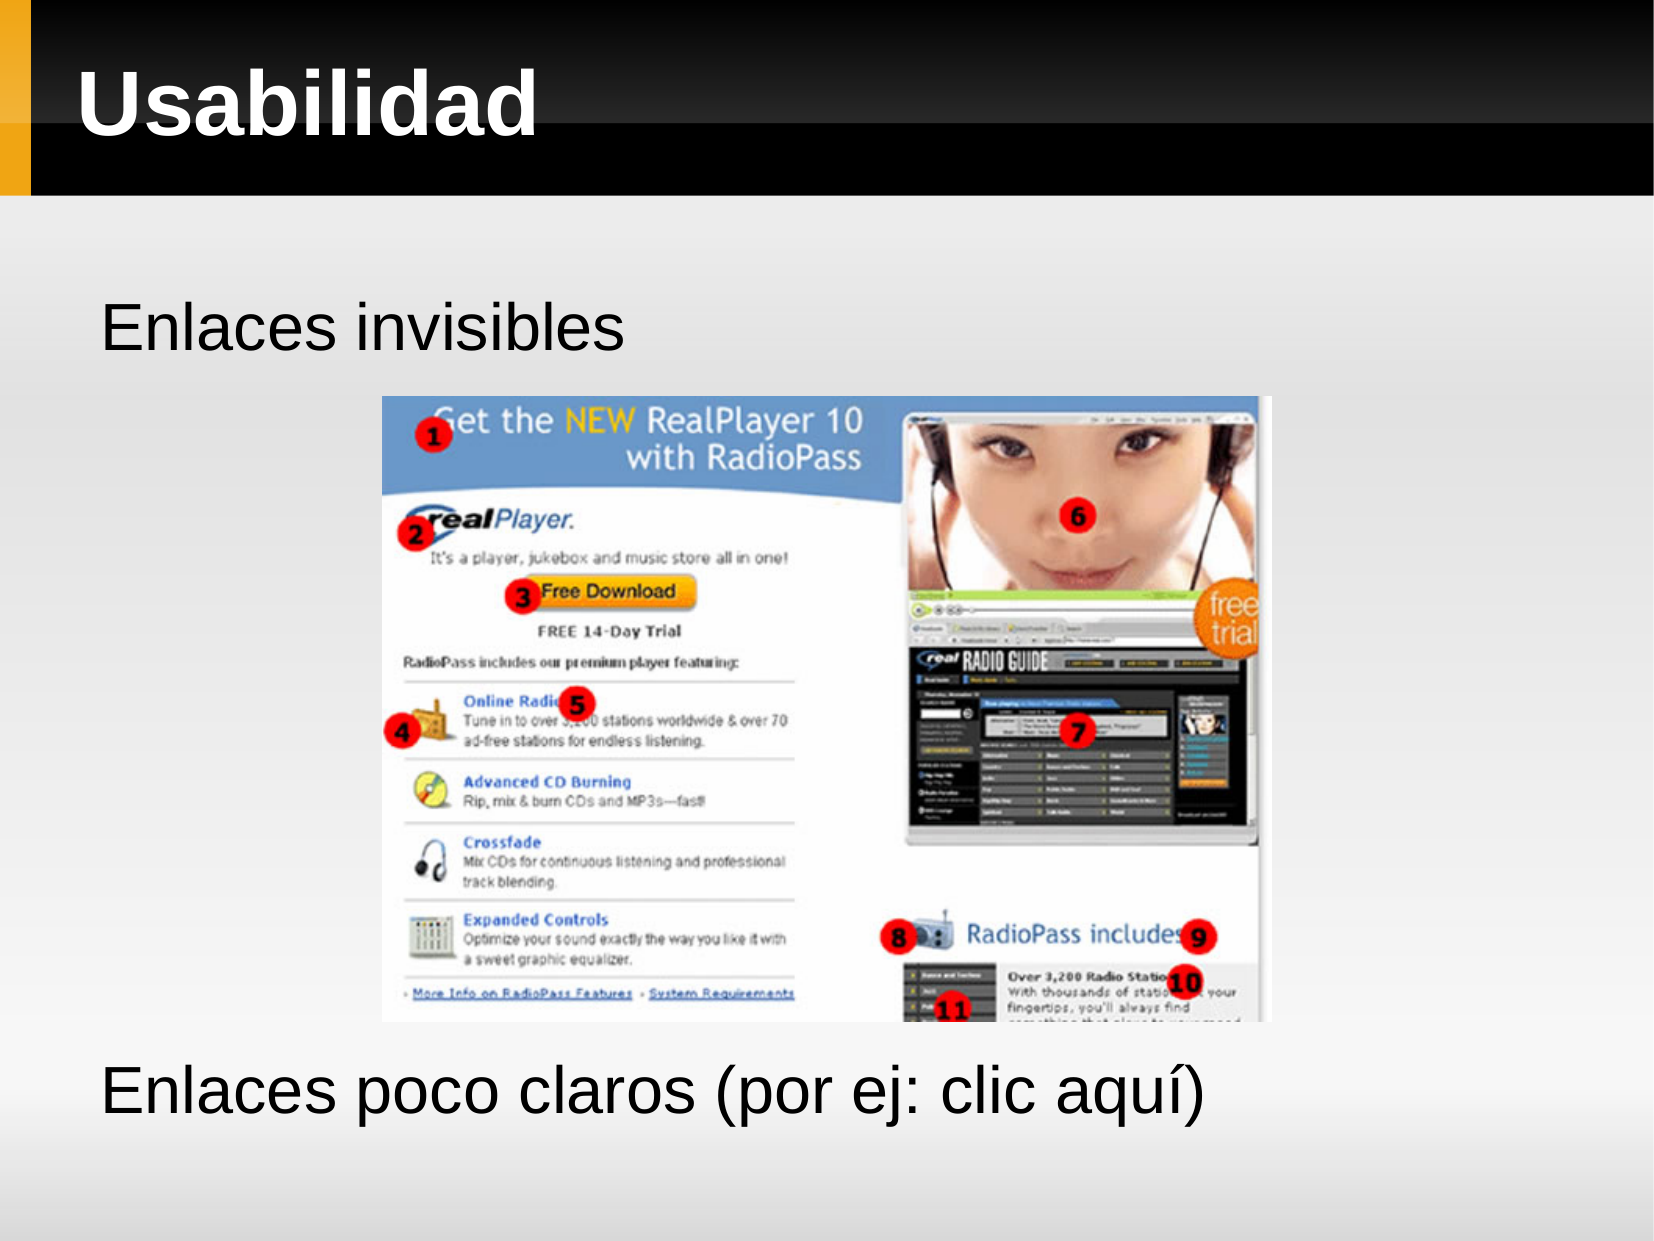

# Usabilidad
Enlaces invisibles
Enlaces poco claros (por ej: clic aquí)